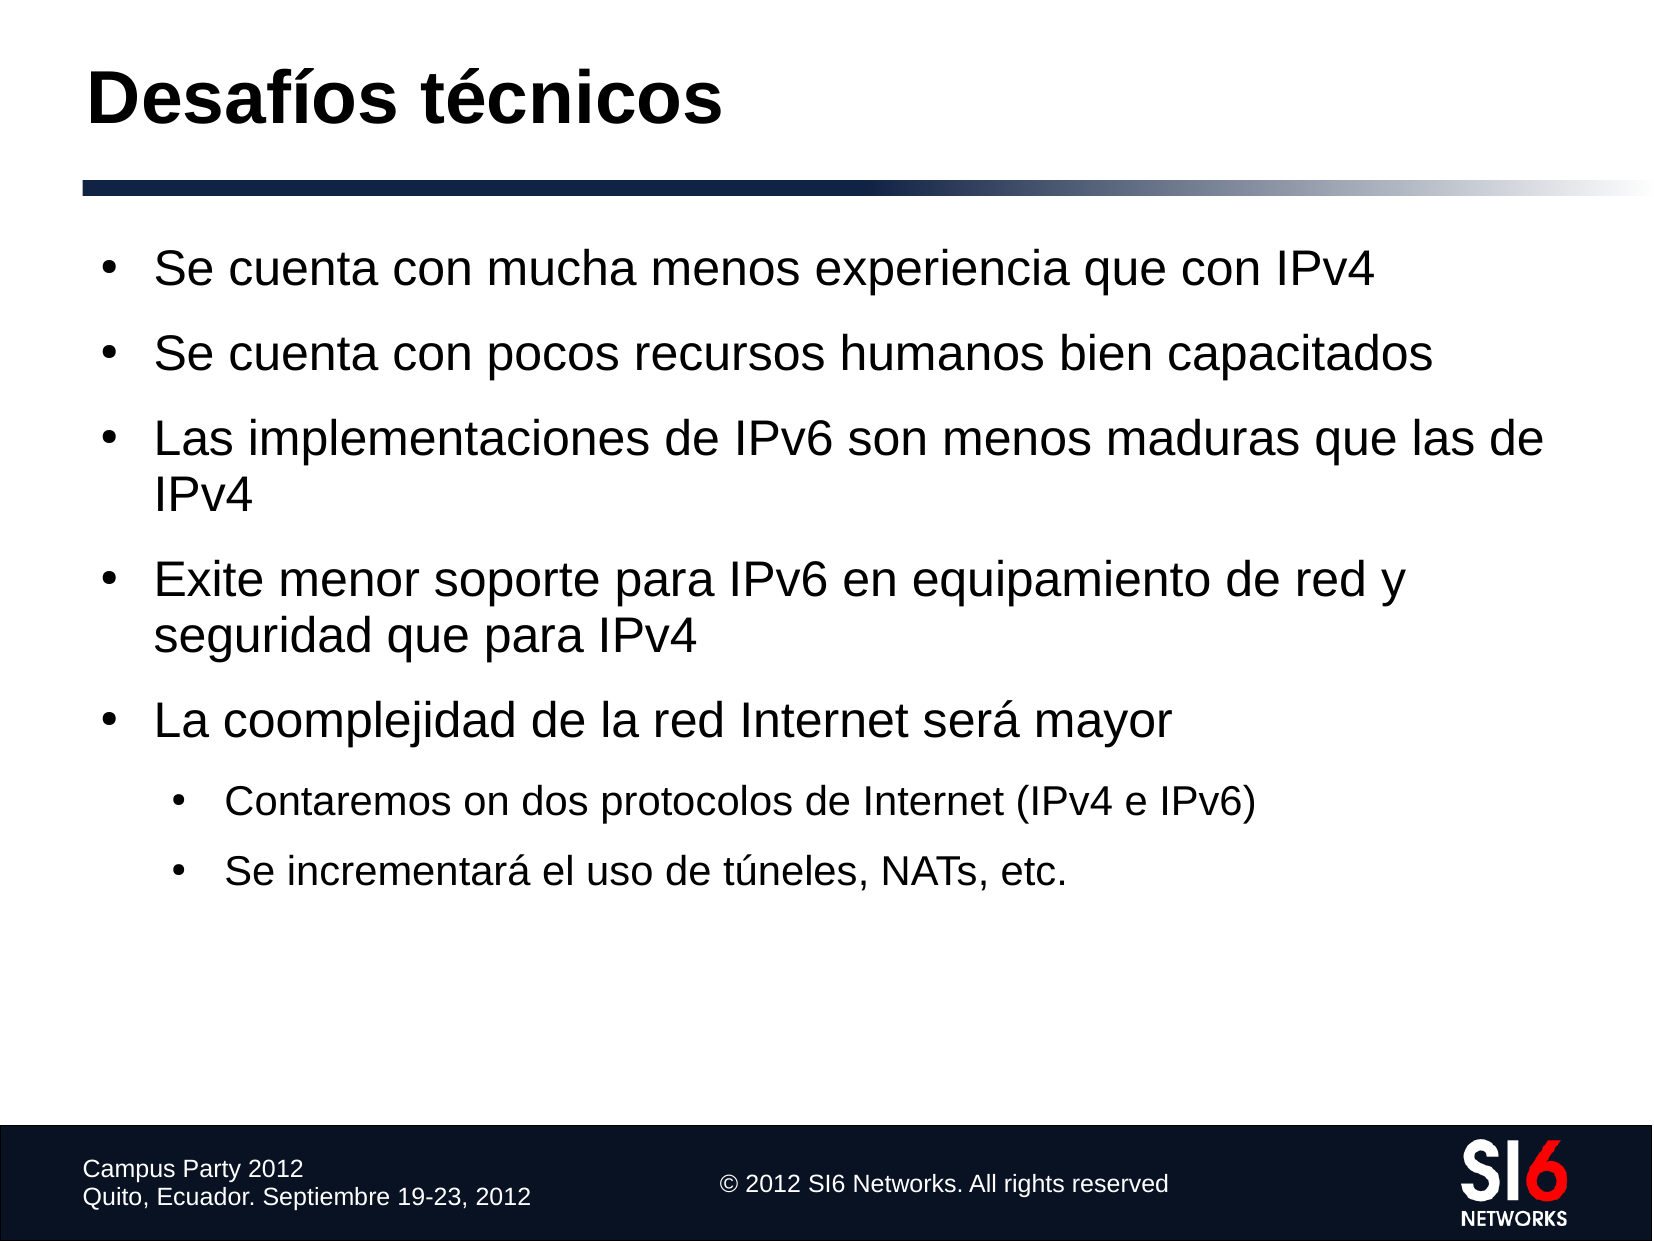

# Desafíos técnicos
Se cuenta con mucha menos experiencia que con IPv4
Se cuenta con pocos recursos humanos bien capacitados
Las implementaciones de IPv6 son menos maduras que las de IPv4
Exite menor soporte para IPv6 en equipamiento de red y seguridad que para IPv4
La coomplejidad de la red Internet será mayor
Contaremos on dos protocolos de Internet (IPv4 e IPv6)
Se incrementará el uso de túneles, NATs, etc.
Congreso de Seguridad en Computo 2011